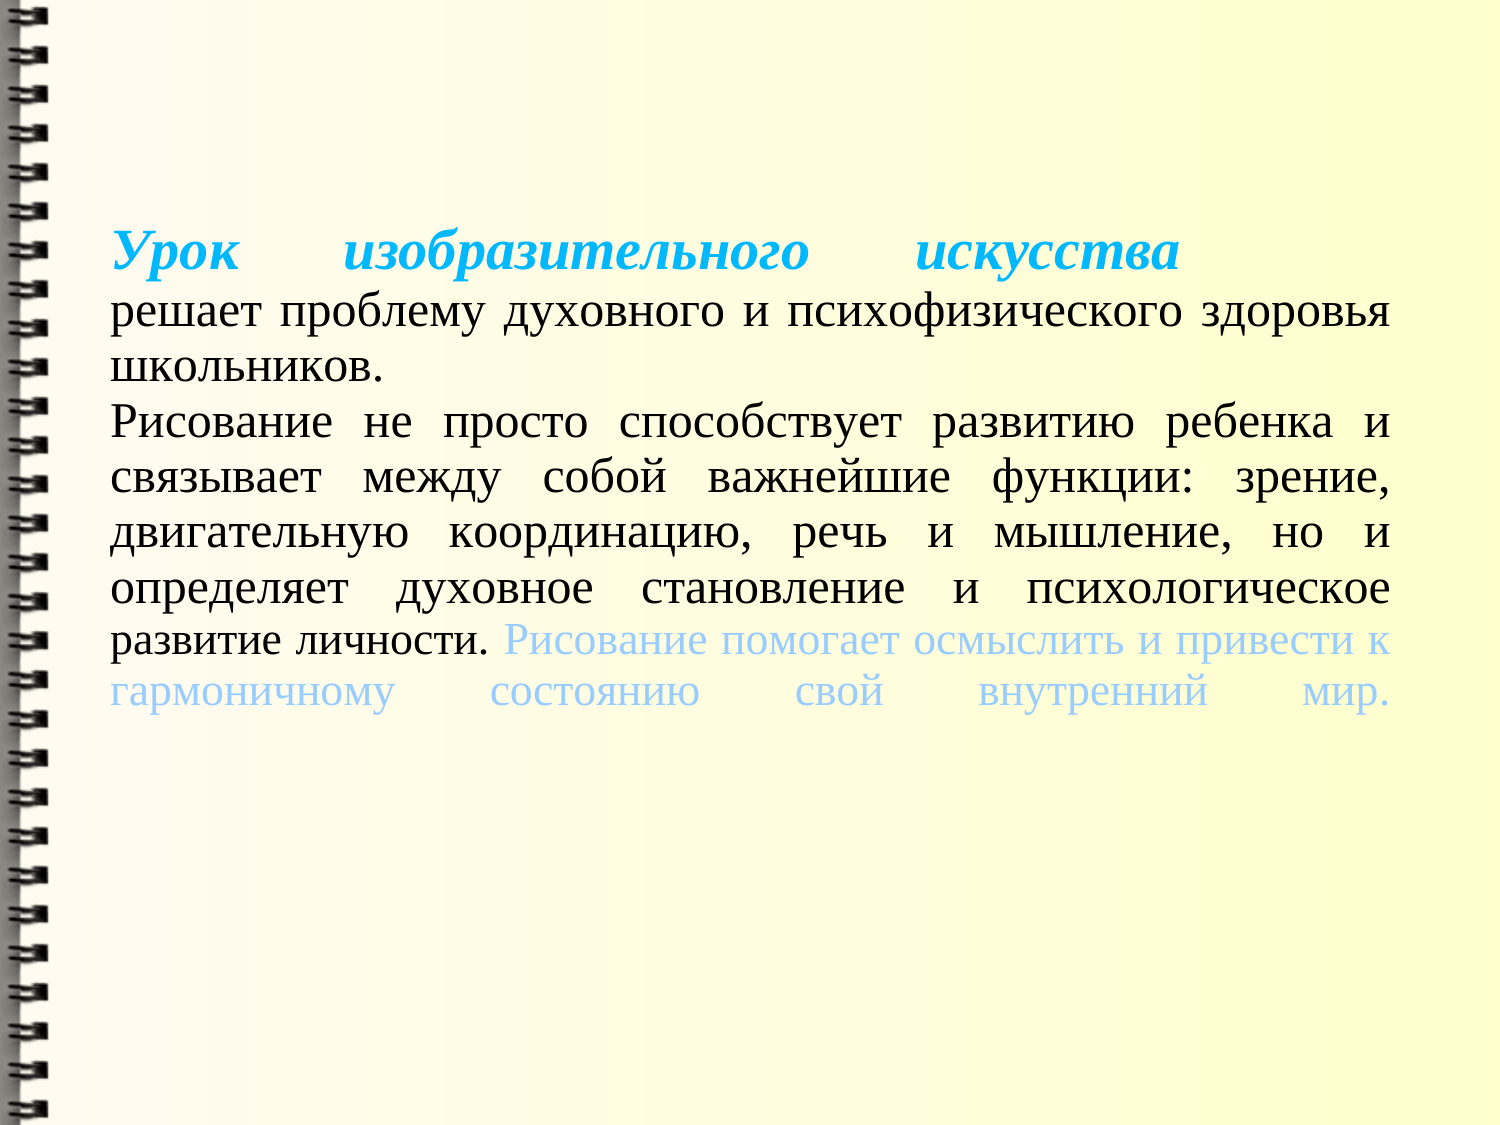

# Урок изобразительного искусства решает проблему духовного и психофизического здоровья школьников. Рисование не просто способствует развитию ребенка и связывает между собой важнейшие функции: зрение, двигательную координацию, речь и мышление, но и определяет духовное становление и психологическое развитие личности. Рисование помогает осмыслить и привести к гармоничному состоянию свой внутренний мир.